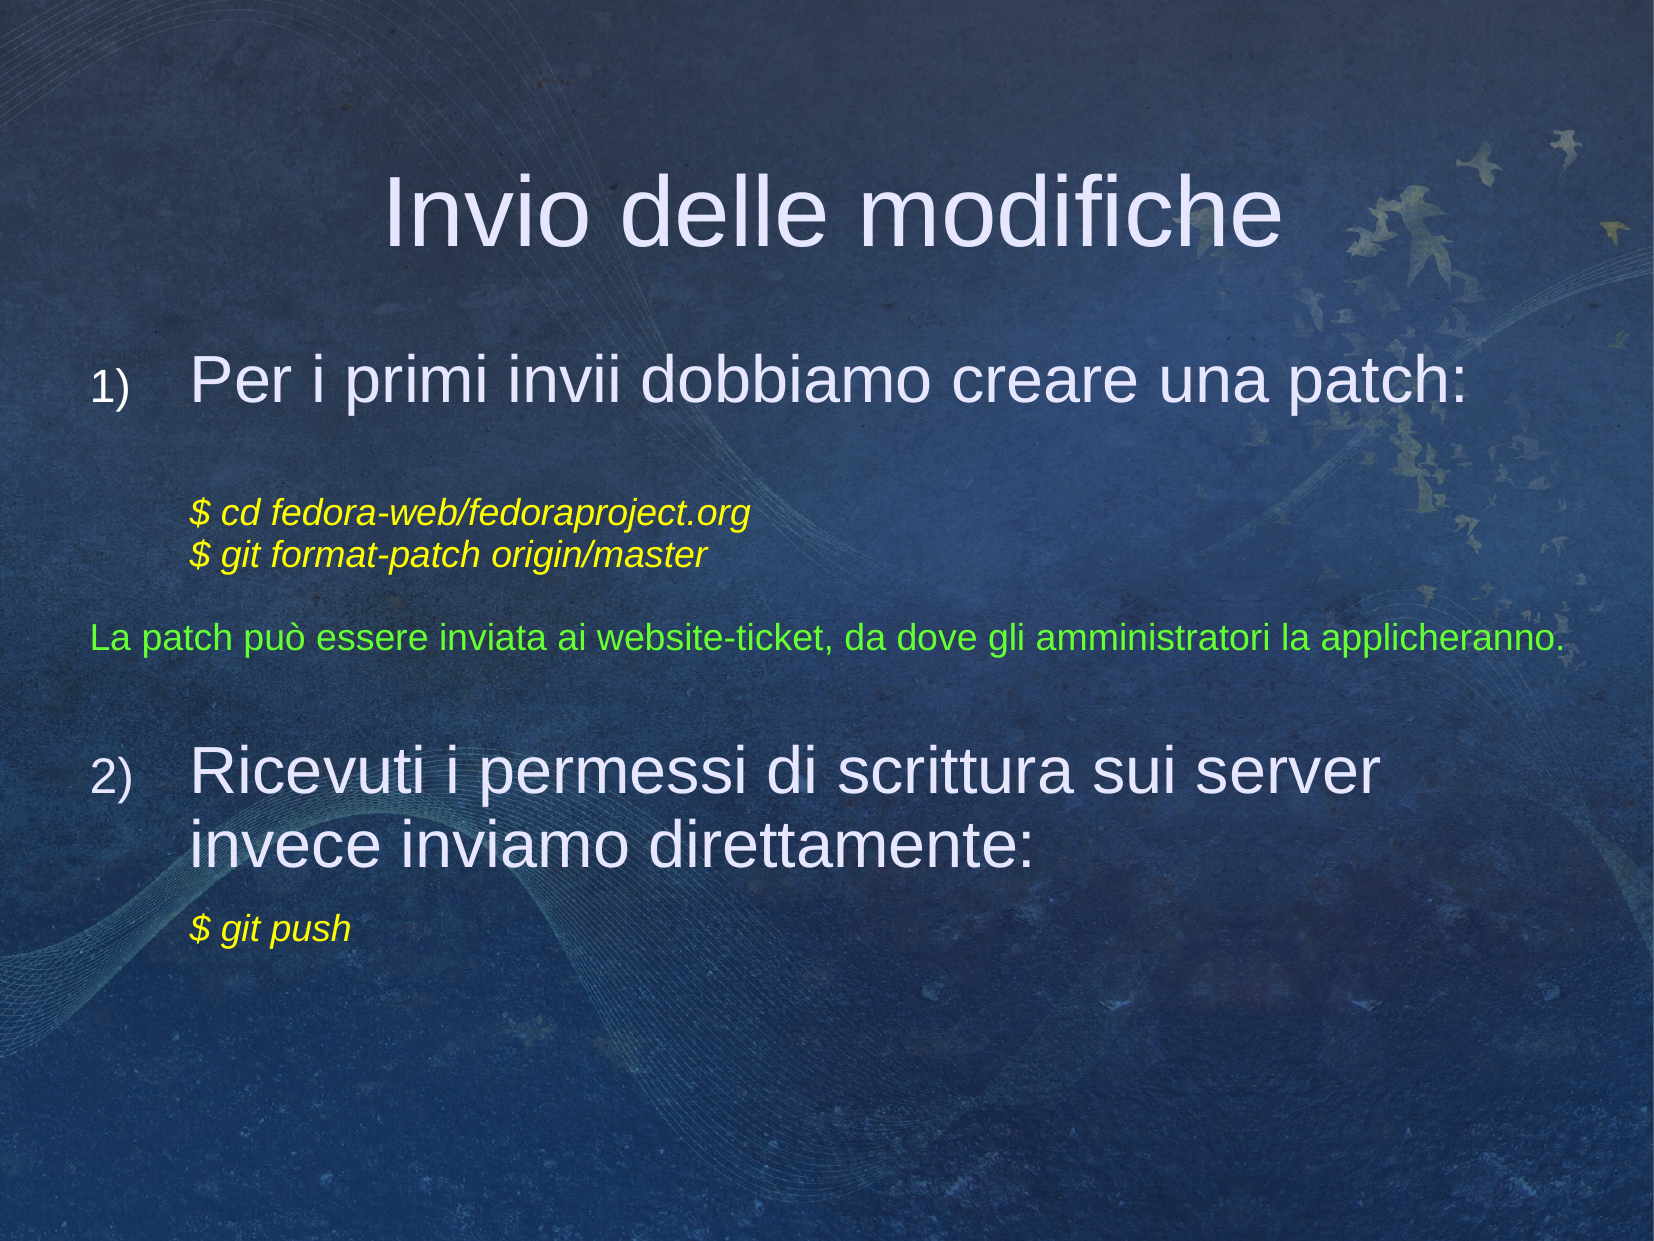

Invio delle modifiche
Per i primi invii dobbiamo creare una patch:
	$ cd fedora-web/fedoraproject.org
	$ git format-patch origin/master
La patch può essere inviata ai website-ticket, da dove gli amministratori la applicheranno.
2)	Ricevuti i permessi di scrittura sui server invece inviamo direttamente:
	$ git push